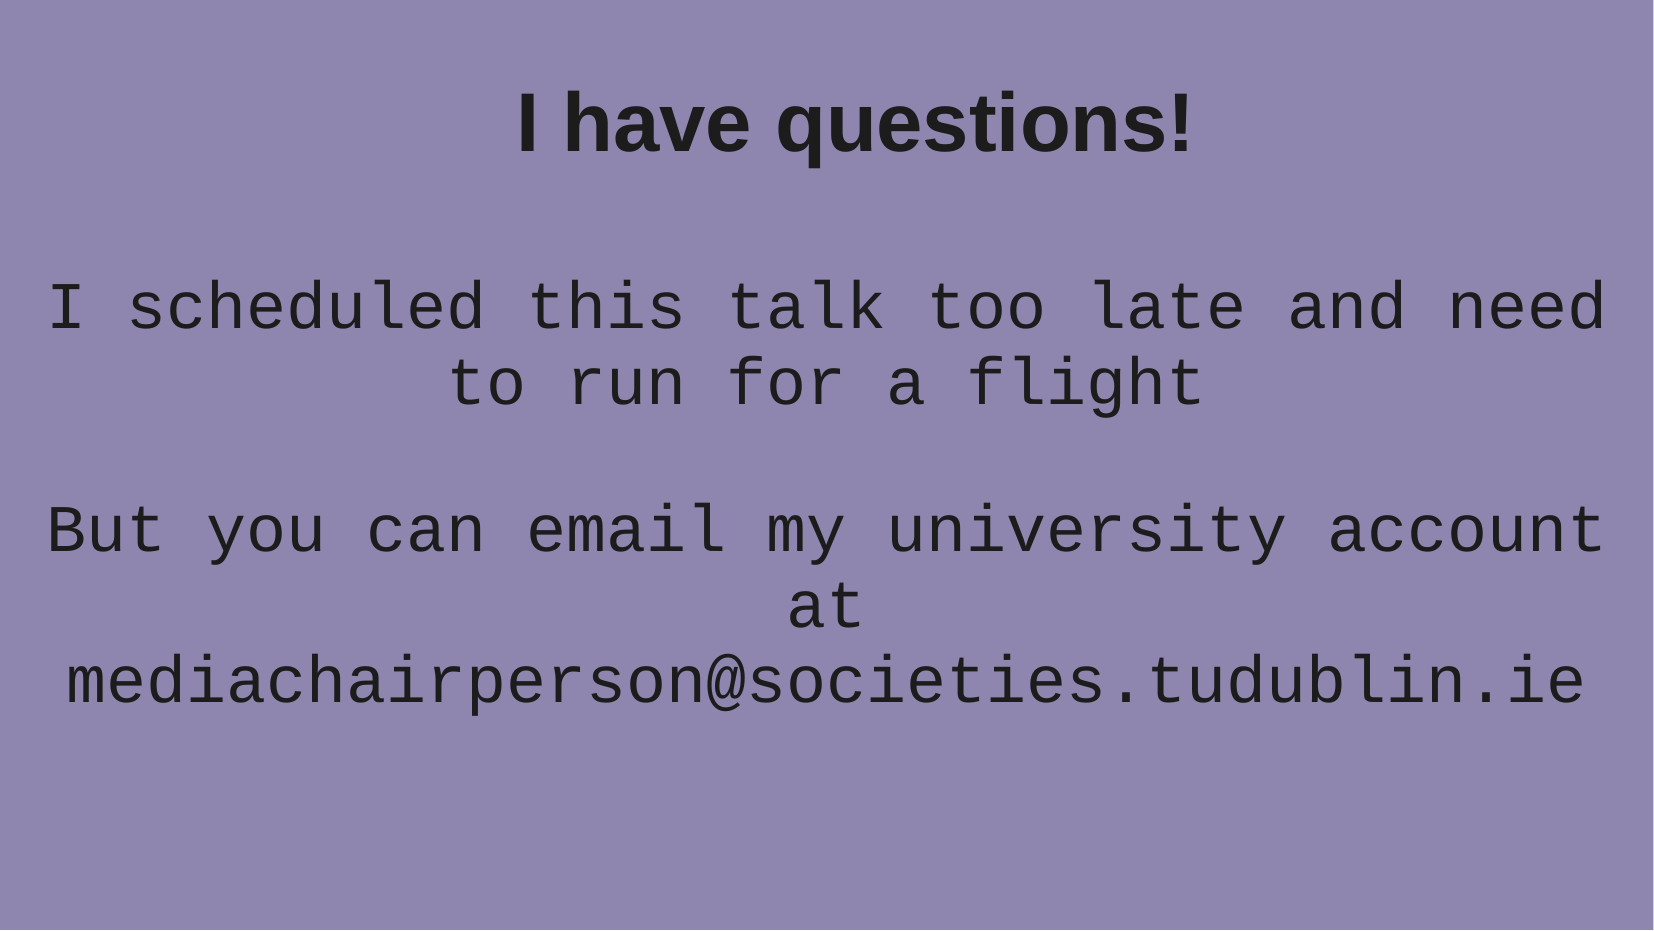

# I have questions!
I scheduled this talk too late and need to run for a flight
But you can email my university account at mediachairperson@societies.tudublin.ie